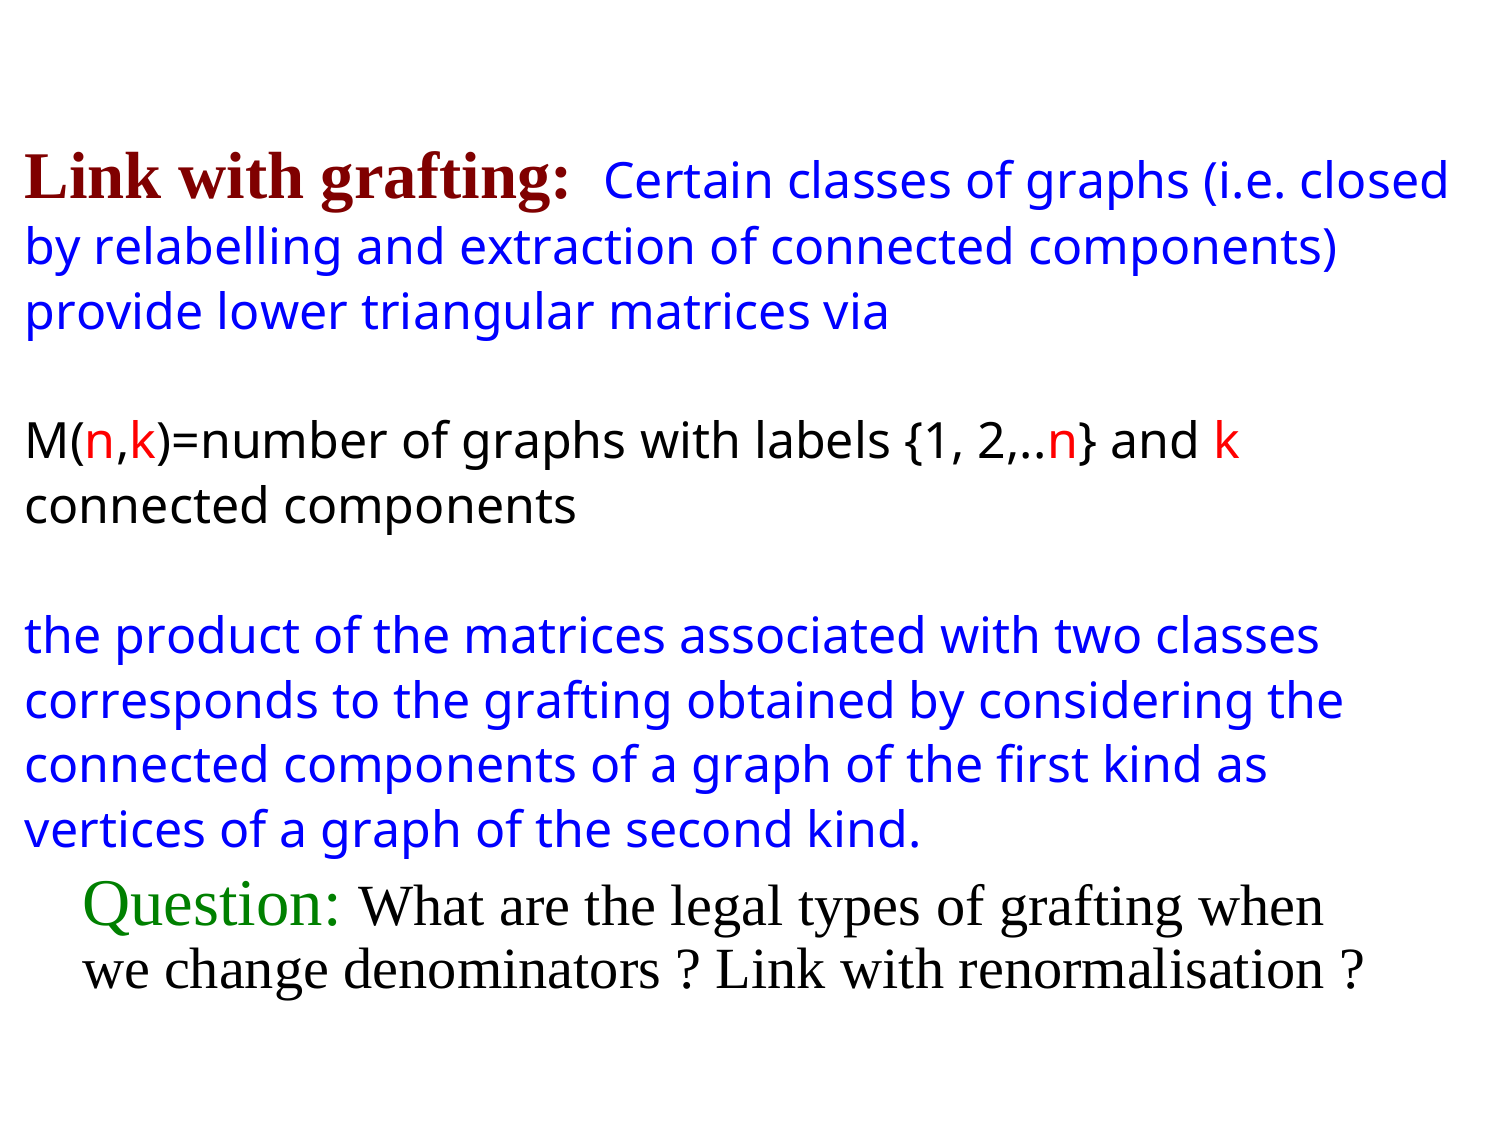

Link with grafting: Certain classes of graphs (i.e. closed by relabelling and extraction of connected components) provide lower triangular matrices via
M(n,k)=number of graphs with labels {1, 2,..n} and k
connected components
the product of the matrices associated with two classes corresponds to the grafting obtained by considering the connected components of a graph of the first kind as vertices of a graph of the second kind.
Question: What are the legal types of grafting when
we change denominators ? Link with renormalisation ?